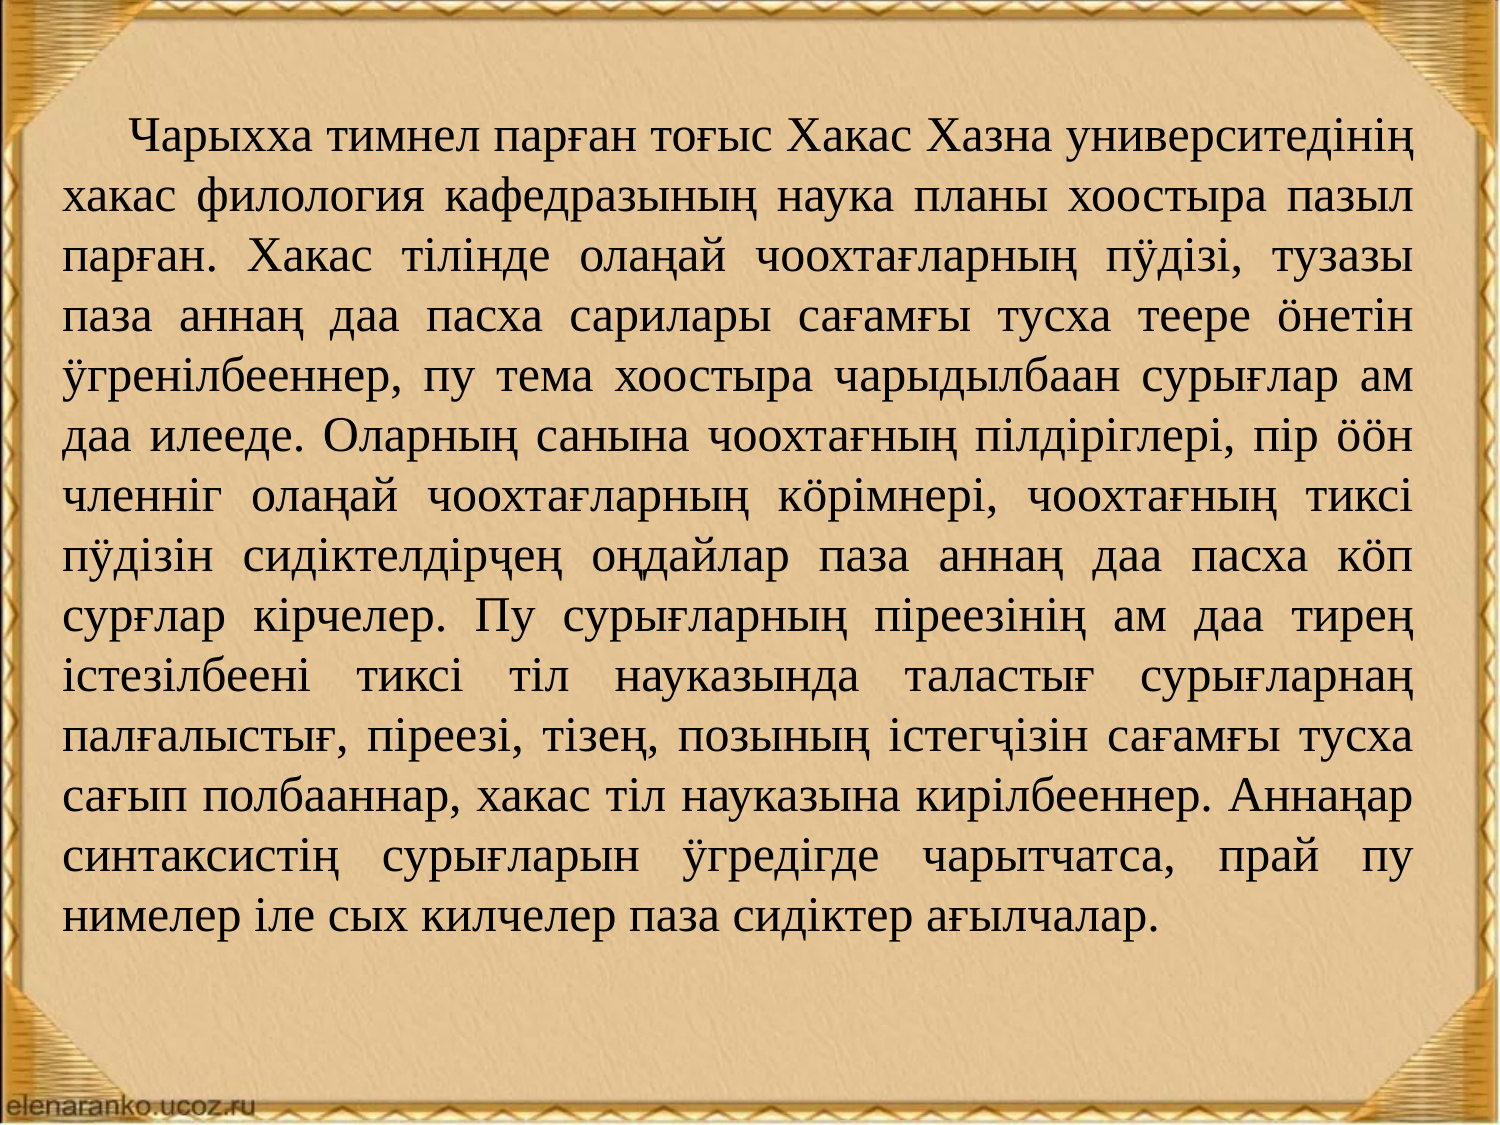

Чарыхха тимнел парған тоғыс Хакас Хазна университедінің хакас филология кафедразының наука планы хоостыра пазыл парған. Хакас тілінде олаңай чоохтағларның пӱдізі, тузазы паза аннаң даа пасха сарилары сағамғы тусха теере ӧнетін ӱгренілбееннер, пу тема хоостыра чарыдылбаан сурығлар ам даа илееде. Оларның санына чоохтағның пілдіріглері, пір ӧӧн членніг олаңай чоохтағларның кӧрімнері, чоохтағның тиксі пӱдізін сидіктелдірҷең оңдайлар паза аннаң даа пасха кӧп сурғлар кірчелер. Пу сурығларның піреезінің ам даа тирең істезілбеені тиксі тіл науказында таластығ сурығларнаң палғалыстығ, піреезі, тізең, позының істегҷізін сағамғы тусха сағып полбааннар, хакас тіл науказына кирілбееннер. Аннаңар синтаксистің сурығларын ӱгредігде чарытчатса, прай пу нимелер іле сых килчелер паза сидіктер ағылчалар.